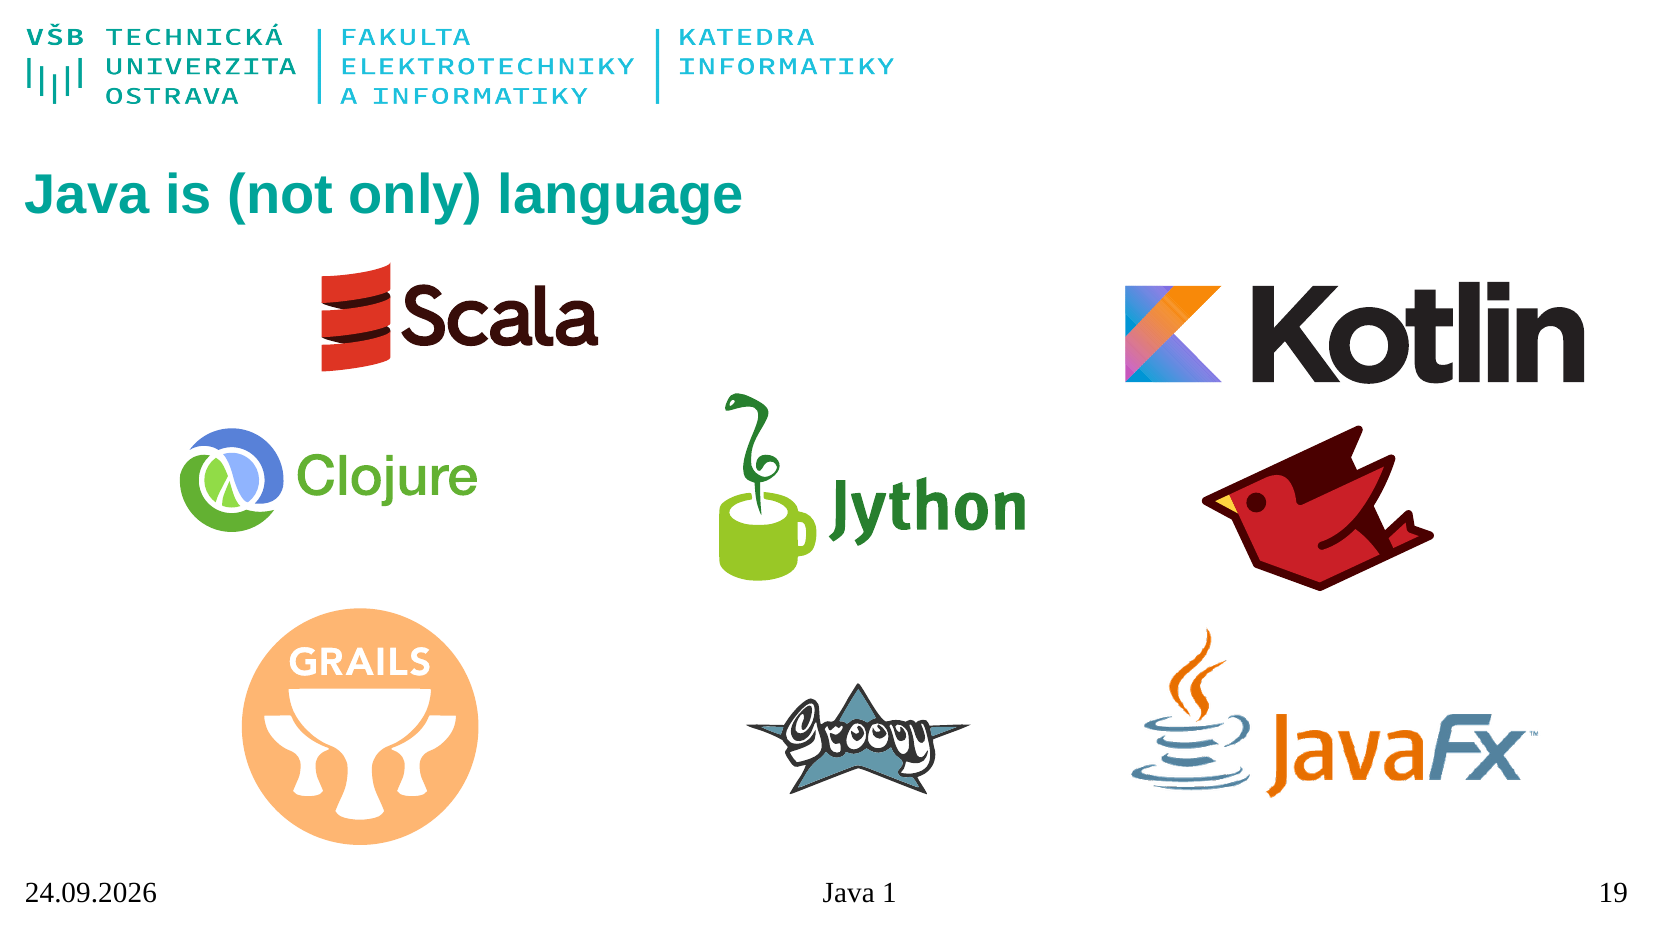

# Java is (not only) language
Java 1
19